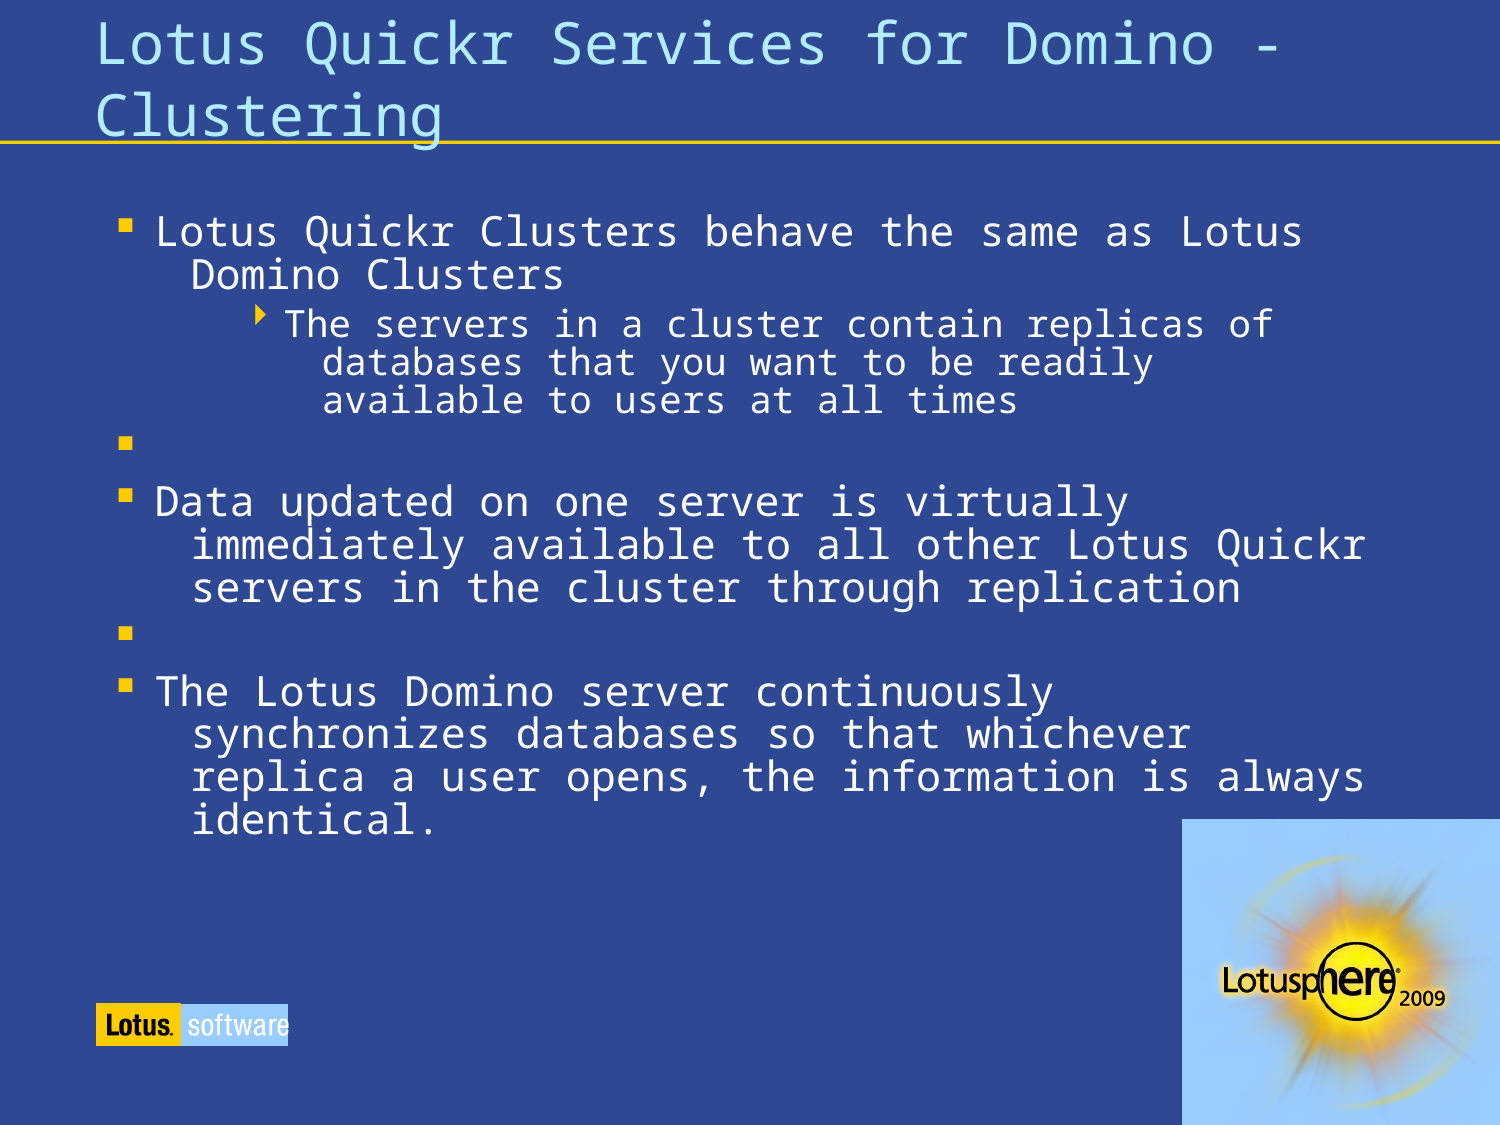

# Lotus Quickr Services for Domino - Clustering
Lotus Quickr Clusters behave the same as Lotus Domino Clusters
The servers in a cluster contain replicas of databases that you want to be readily available to users at all times
Data updated on one server is virtually immediately available to all other Lotus Quickr servers in the cluster through replication
The Lotus Domino server continuously synchronizes databases so that whichever replica a user opens, the information is always identical.